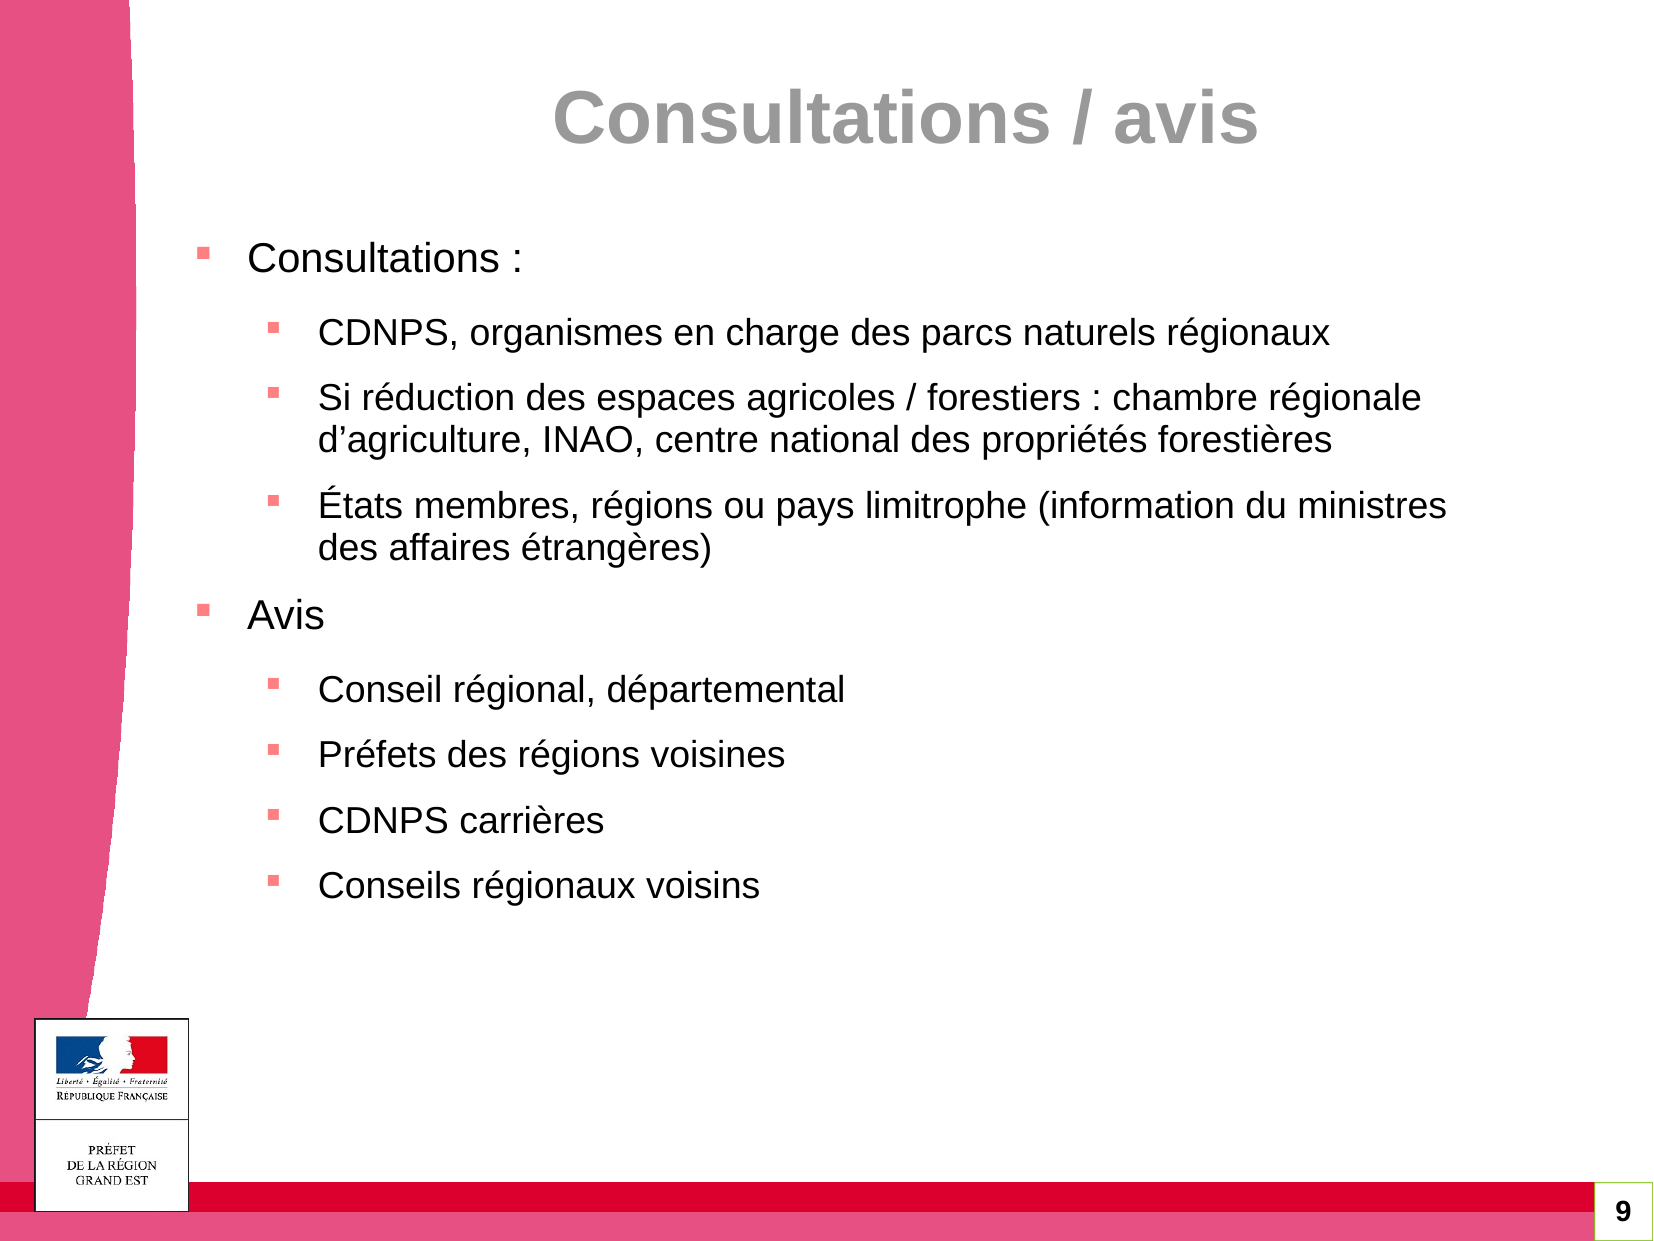

# Consultations / avis
Consultations :
CDNPS, organismes en charge des parcs naturels régionaux
Si réduction des espaces agricoles / forestiers : chambre régionale d’agriculture, INAO, centre national des propriétés forestières
États membres, régions ou pays limitrophe (information du ministres des affaires étrangères)
Avis
Conseil régional, départemental
Préfets des régions voisines
CDNPS carrières
Conseils régionaux voisins
9